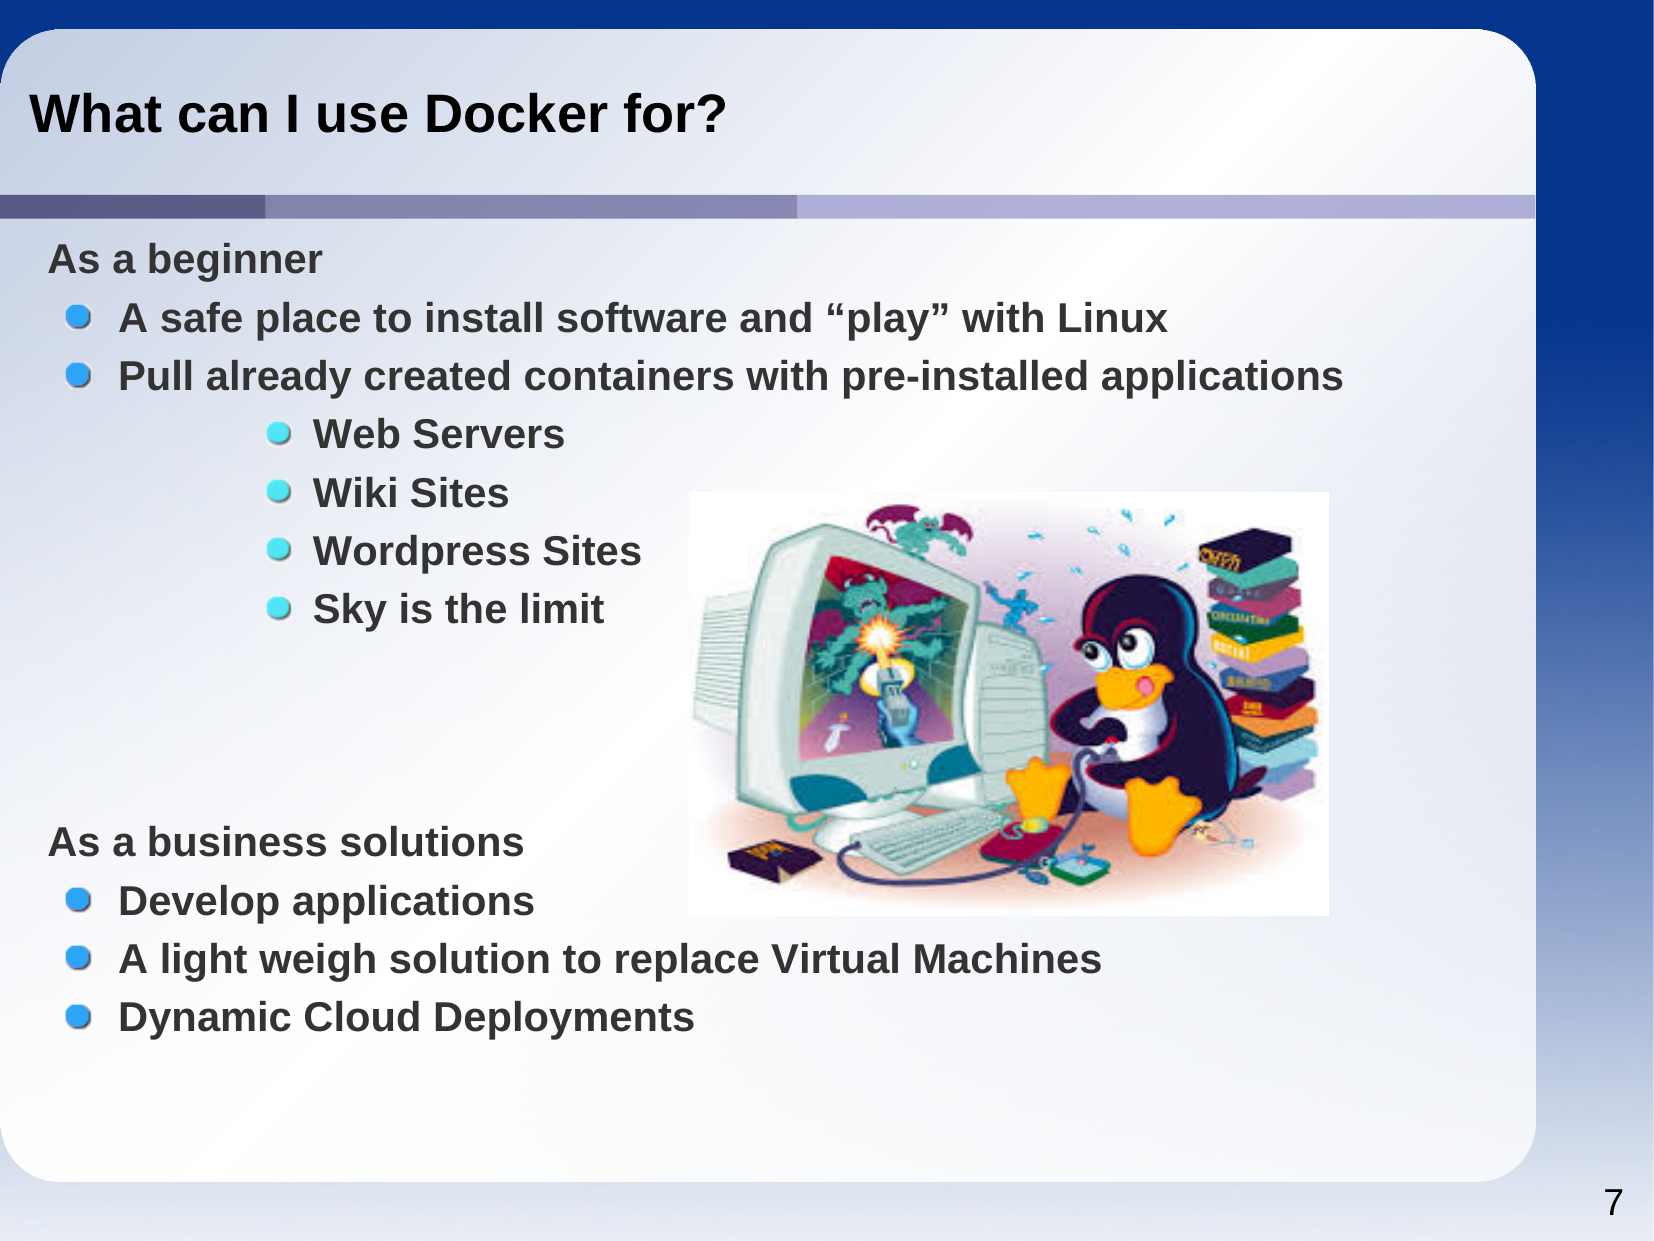

# What can I use Docker for?
As a beginner
A safe place to install software and “play” with Linux
Pull already created containers with pre-installed applications
Web Servers
Wiki Sites
Wordpress Sites
Sky is the limit
As a business solutions
Develop applications
A light weigh solution to replace Virtual Machines
Dynamic Cloud Deployments
7